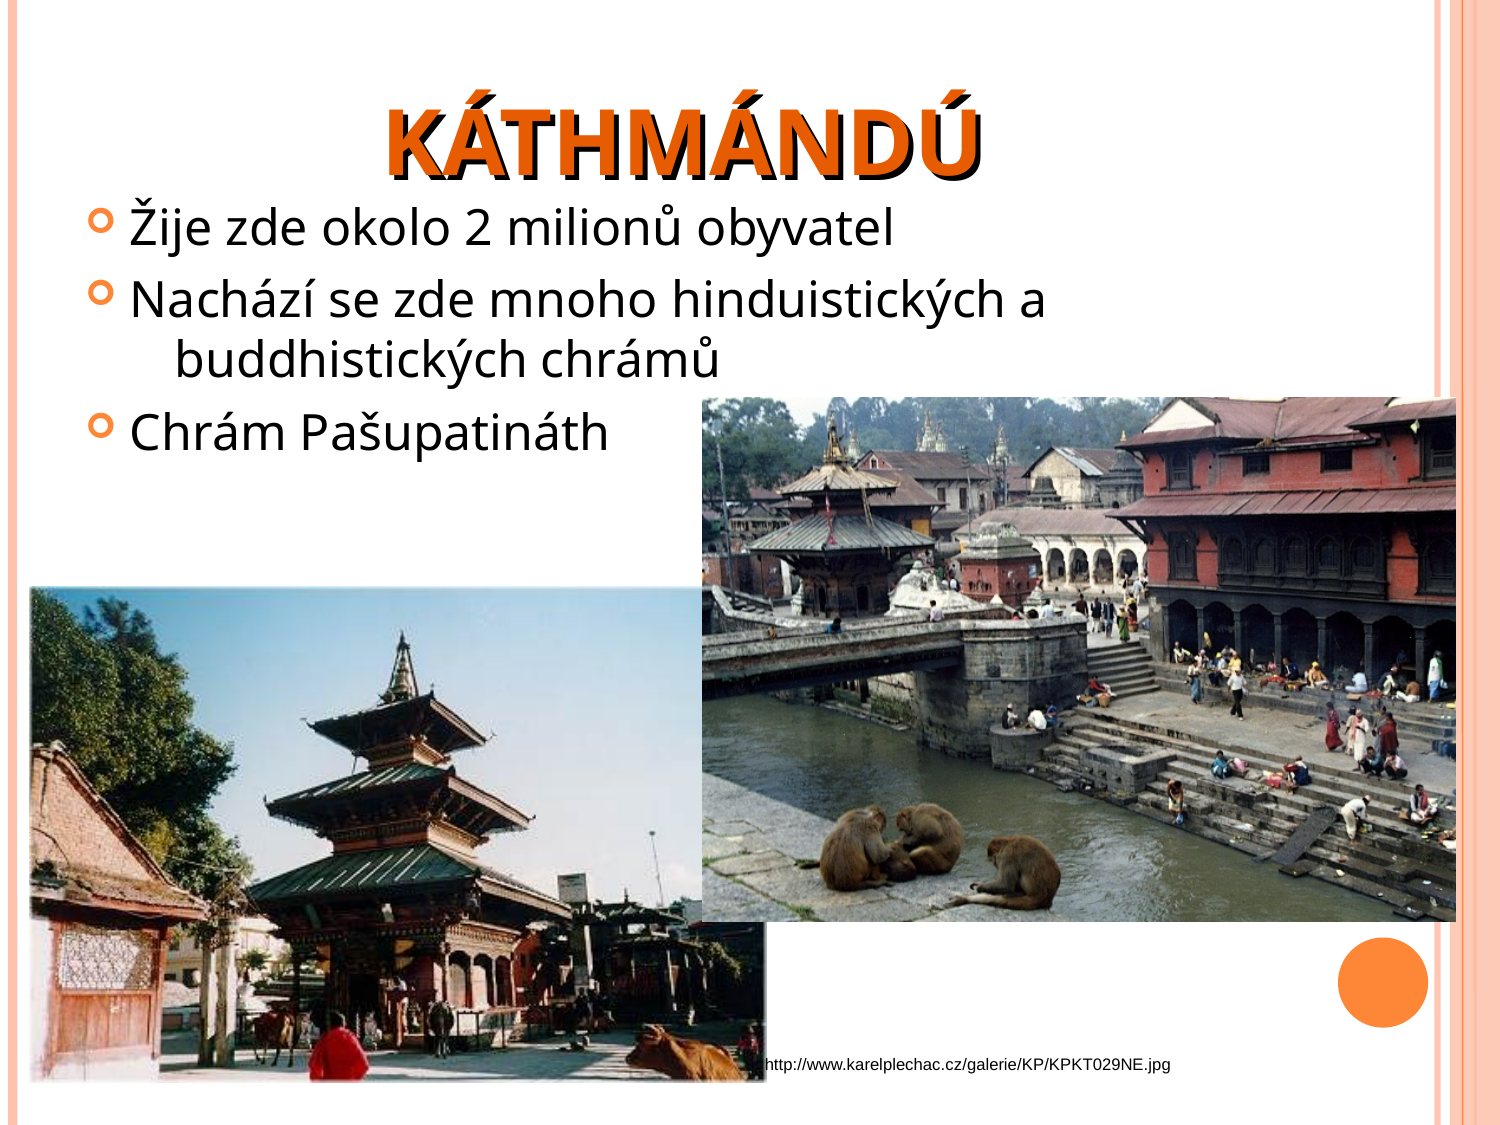

# KÁTHMÁNDÚ
Žije zde okolo 2 milionů obyvatel
Nachází se zde mnoho hinduistických a buddhistických chrámů
Chrám Pašupatináth
http://www.karelplechac.cz/galerie/KP/KPKT029NE.jpg